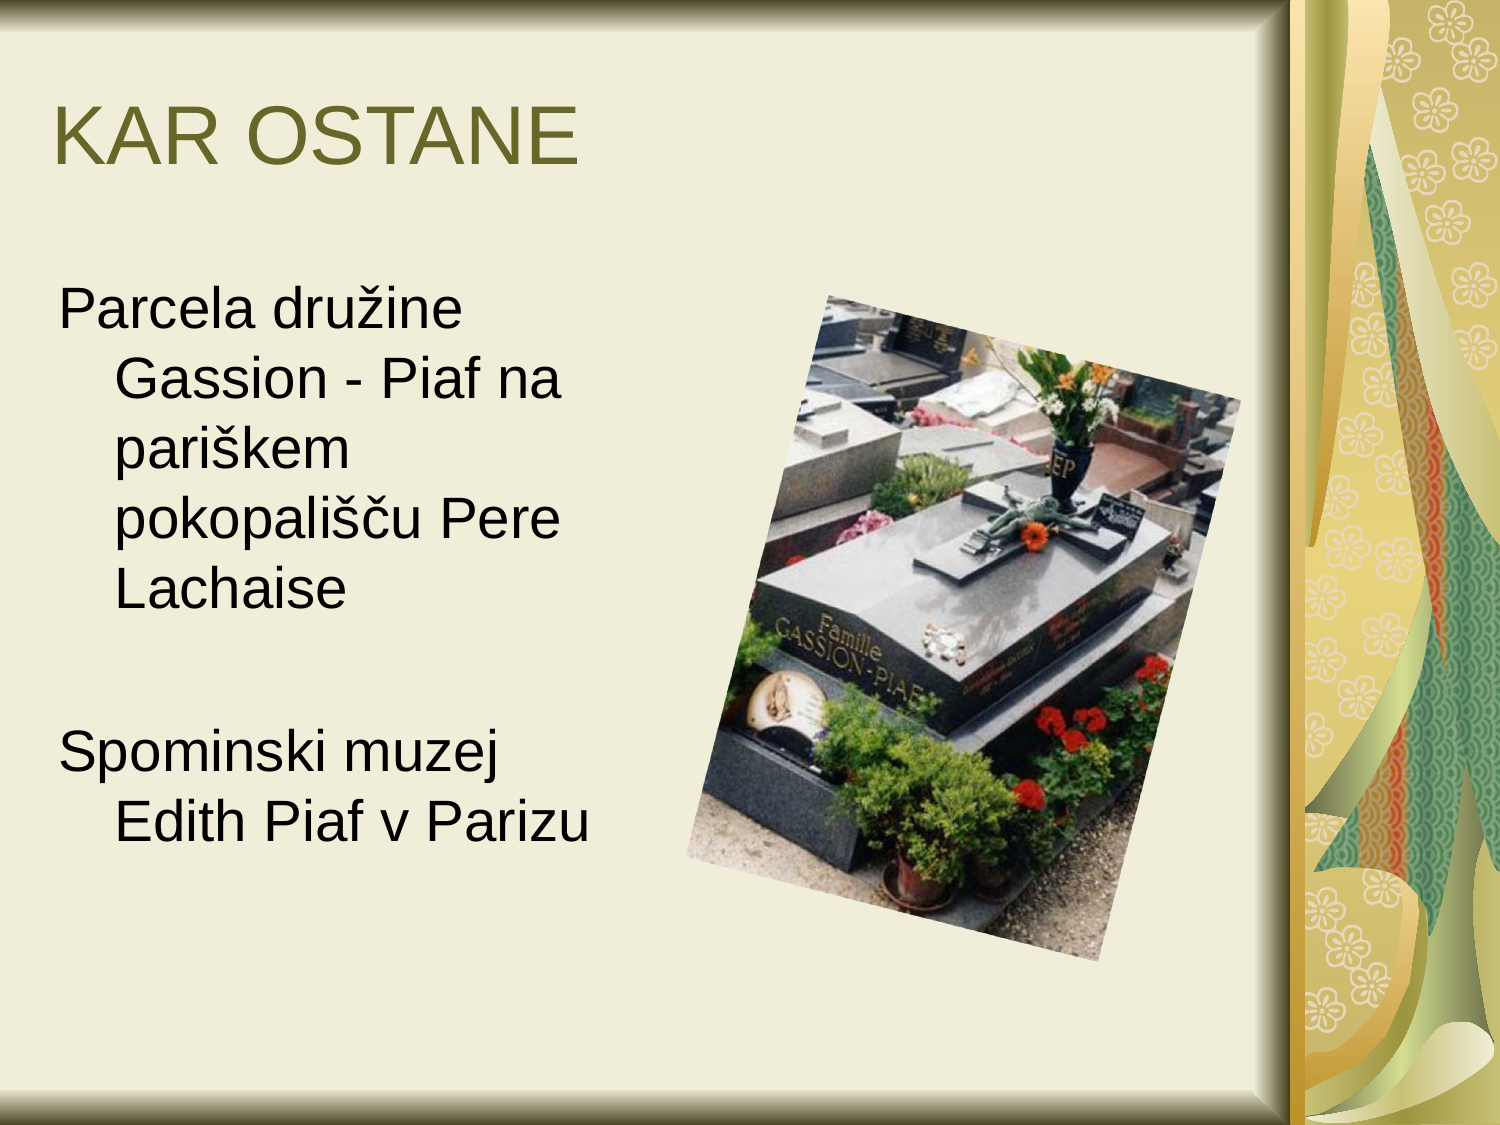

# KAR OSTANE
Parcela družine Gassion - Piaf na pariškem pokopališču Pere Lachaise
Spominski muzej Edith Piaf v Parizu